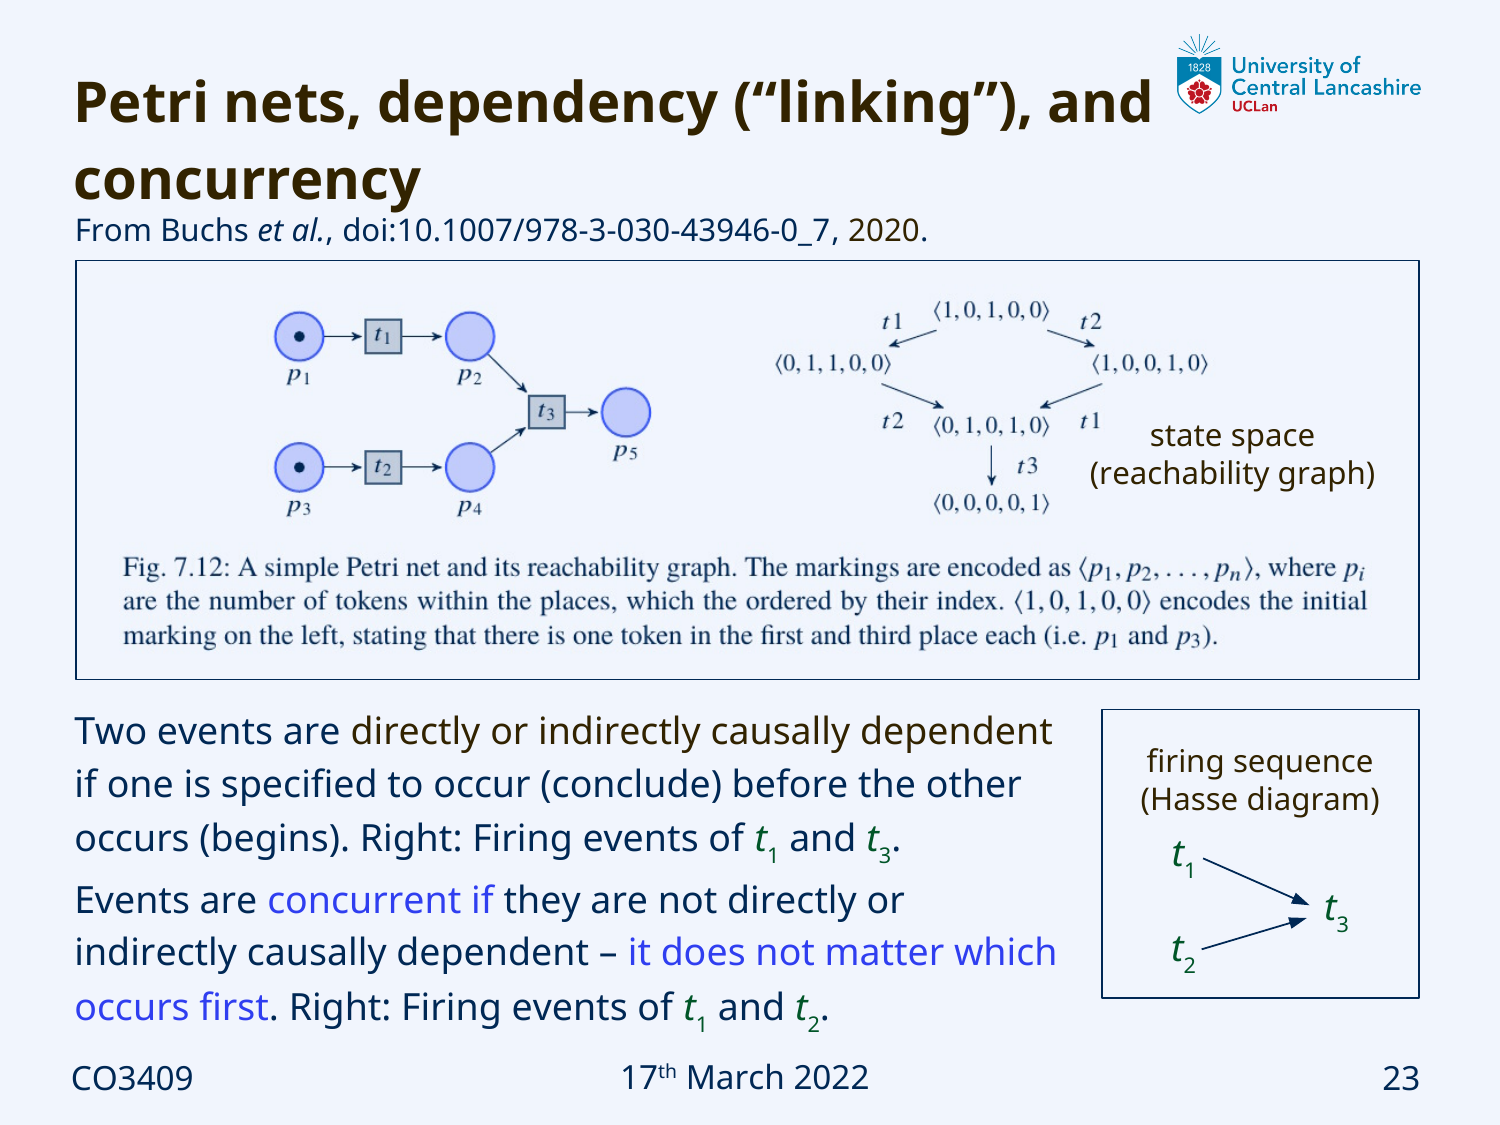

# Petri nets, dependency (“linking”), and concurrency
From Buchs et al., doi:10.1007/978-3-030-43946-0_7, 2020.
state space
(reachability graph)
Two events are directly or indirectly causally dependent if one is specified to occur (conclude) before the other occurs (begins). Right: Firing events of t1 and t3.
Events are concurrent if they are not directly or indirectly causally dependent – it does not matter which occurs first. Right: Firing events of t1 and t2.
firing sequence
(Hasse diagram)
t1
t3
t2